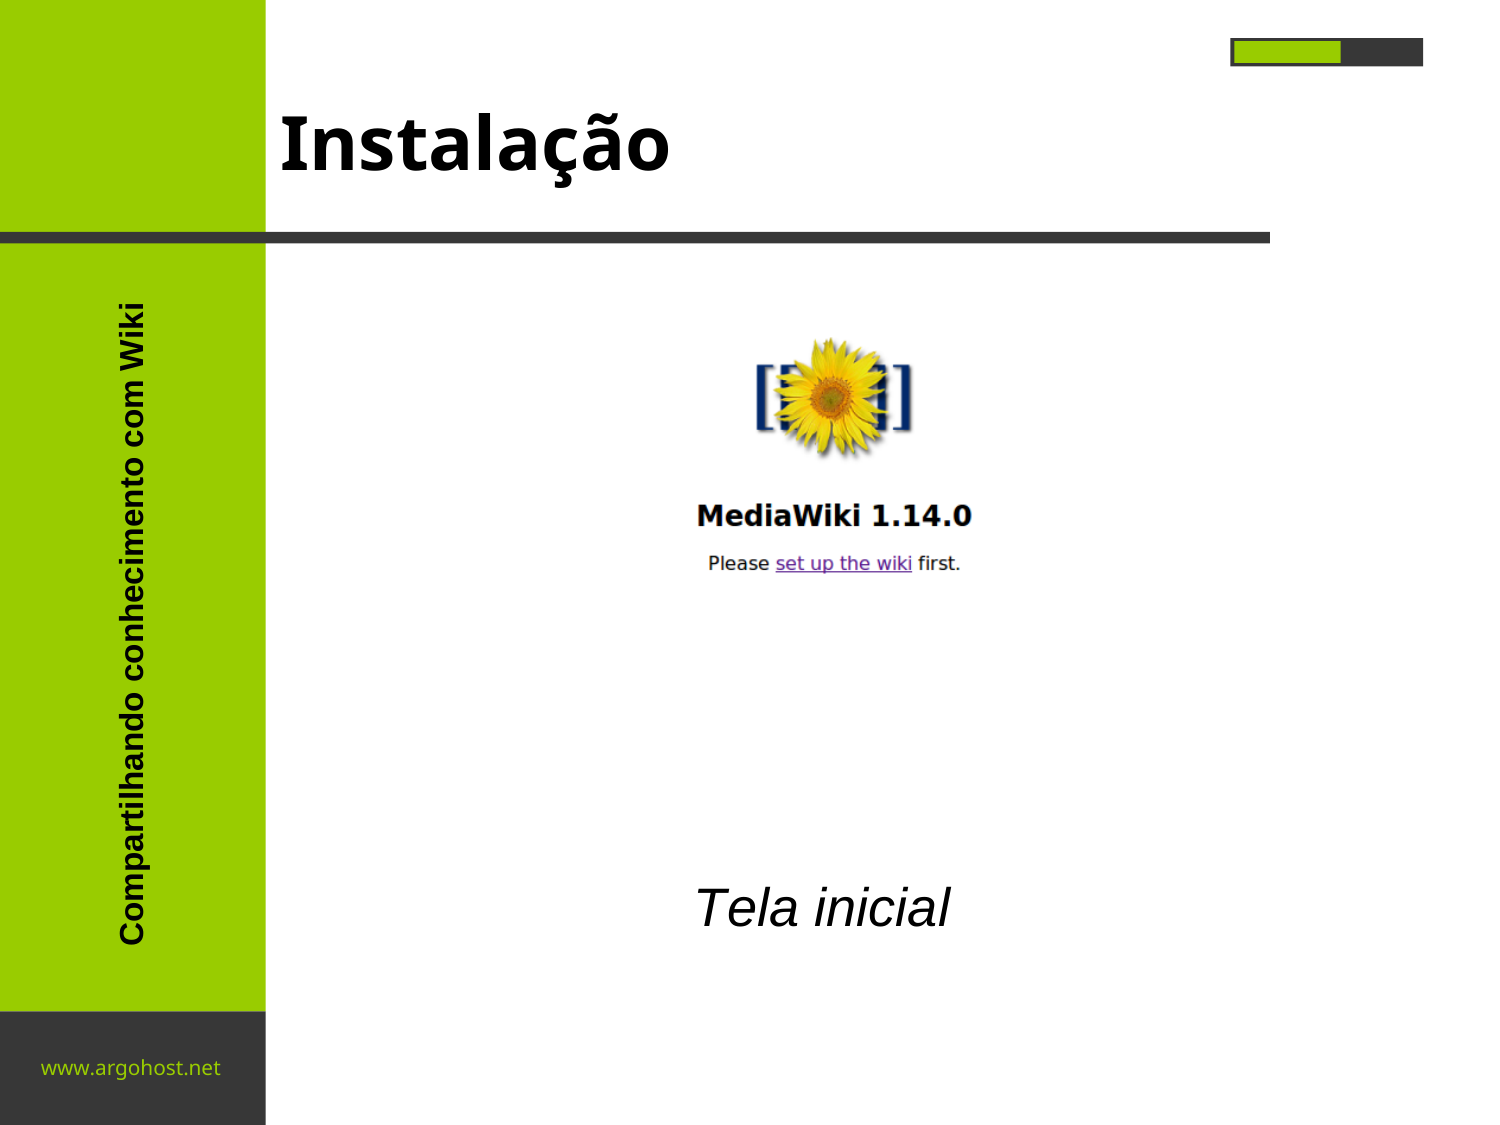

Instalação
Compartilhando conhecimento com Wiki
Tela inicial
www.argohost.net